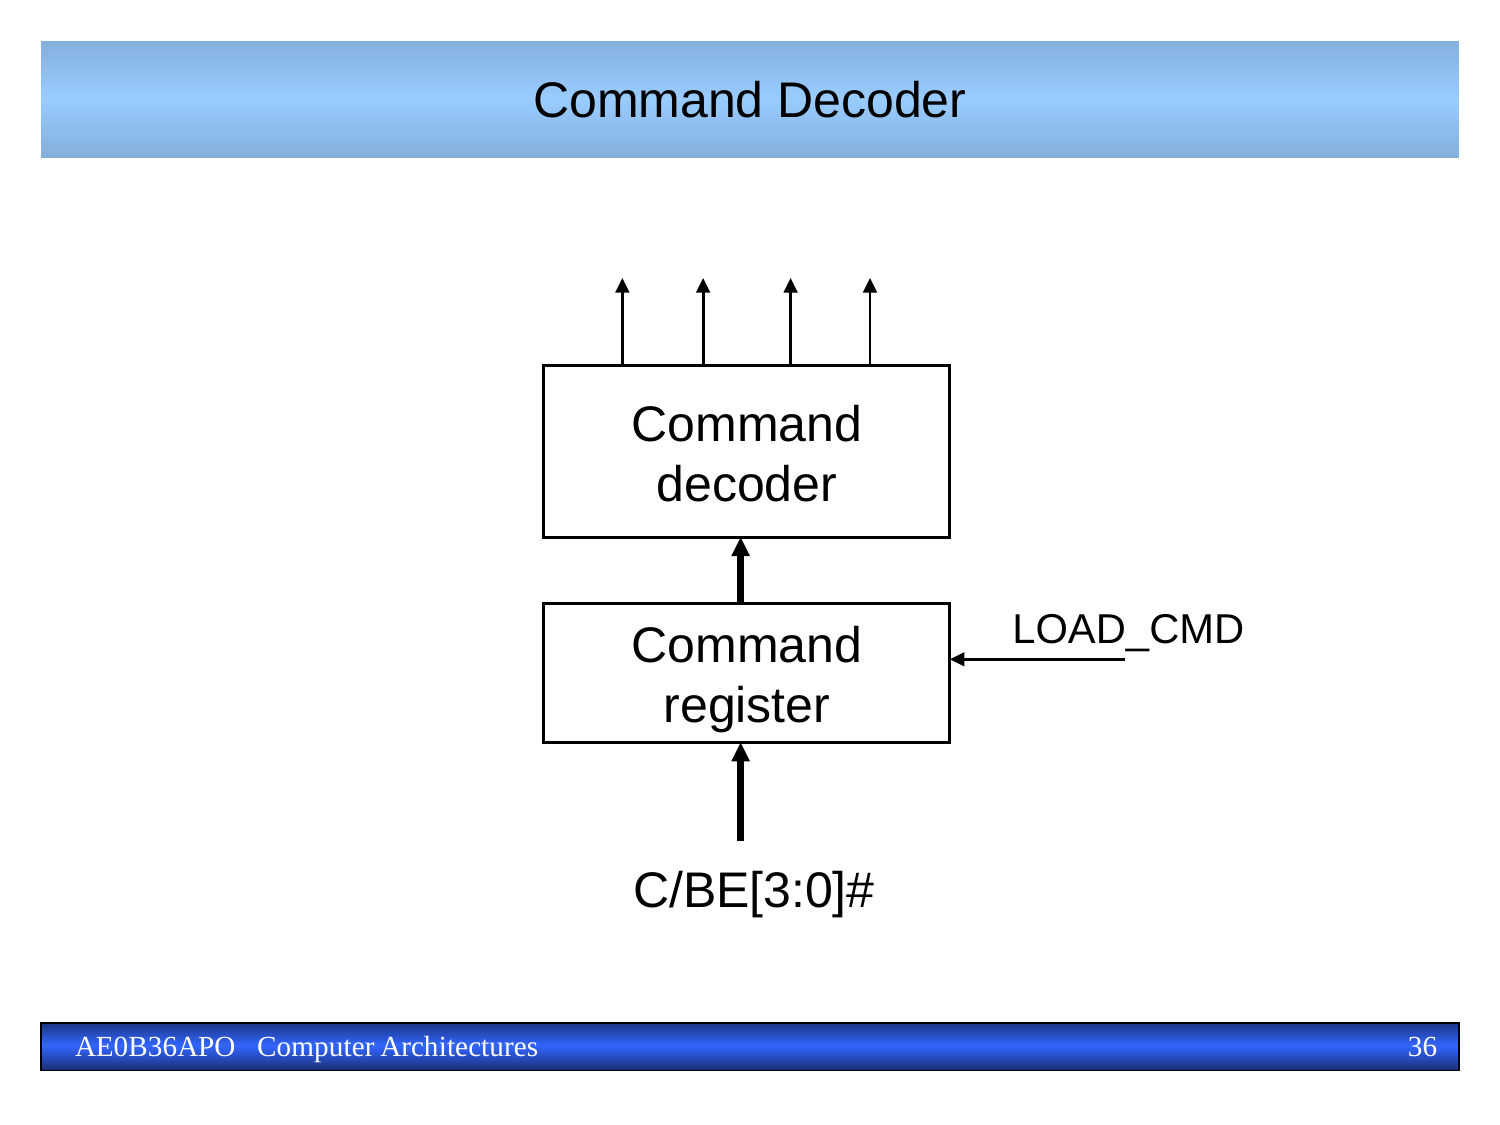

# Command Decoder
Command
decoder
LOAD_CMD
Command
register
C/BE[3:0]#
AE0B36APO Computer Architectures
36